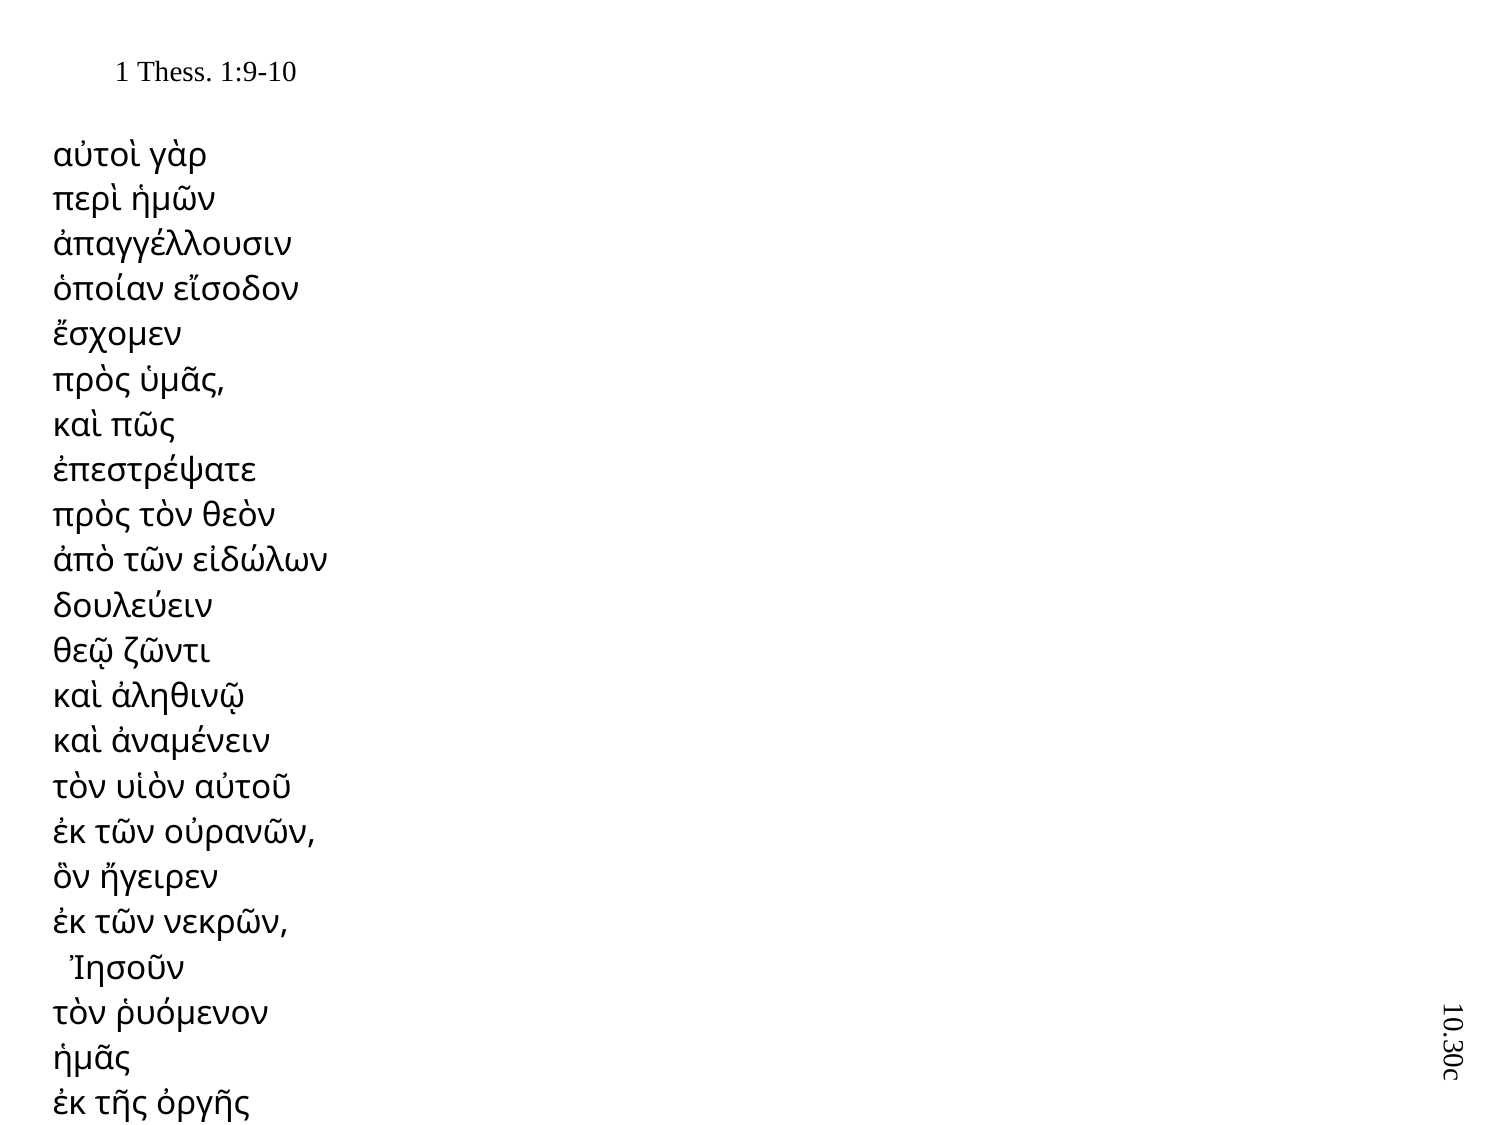

1 Thess. 1:9-10
αὐτοὶ γὰρ
περὶ ἡμῶν
ἀπαγγέλλουσιν
ὁποίαν εἴσοδον
ἔσχομεν
πρὸς ὑμᾶς,
καὶ πῶς
ἐπεστρέψατε
πρὸς τὸν θεὸν
ἀπὸ τῶν εἰδώλων
δουλεύειν
θεῷ ζῶντι
καὶ ἀληθινῷ
καὶ ἀναμένειν
τὸν υἱὸν αὐτοῦ
ἐκ τῶν οὐρανῶν,
ὃν ἤγειρεν
ἐκ τῶν νεκρῶν,
 Ἰησοῦν
τὸν ῥυόμενον
ἡμᾶς
ἐκ τῆς ὀργῆς
τῆς ἐρχομένης.
10.30c